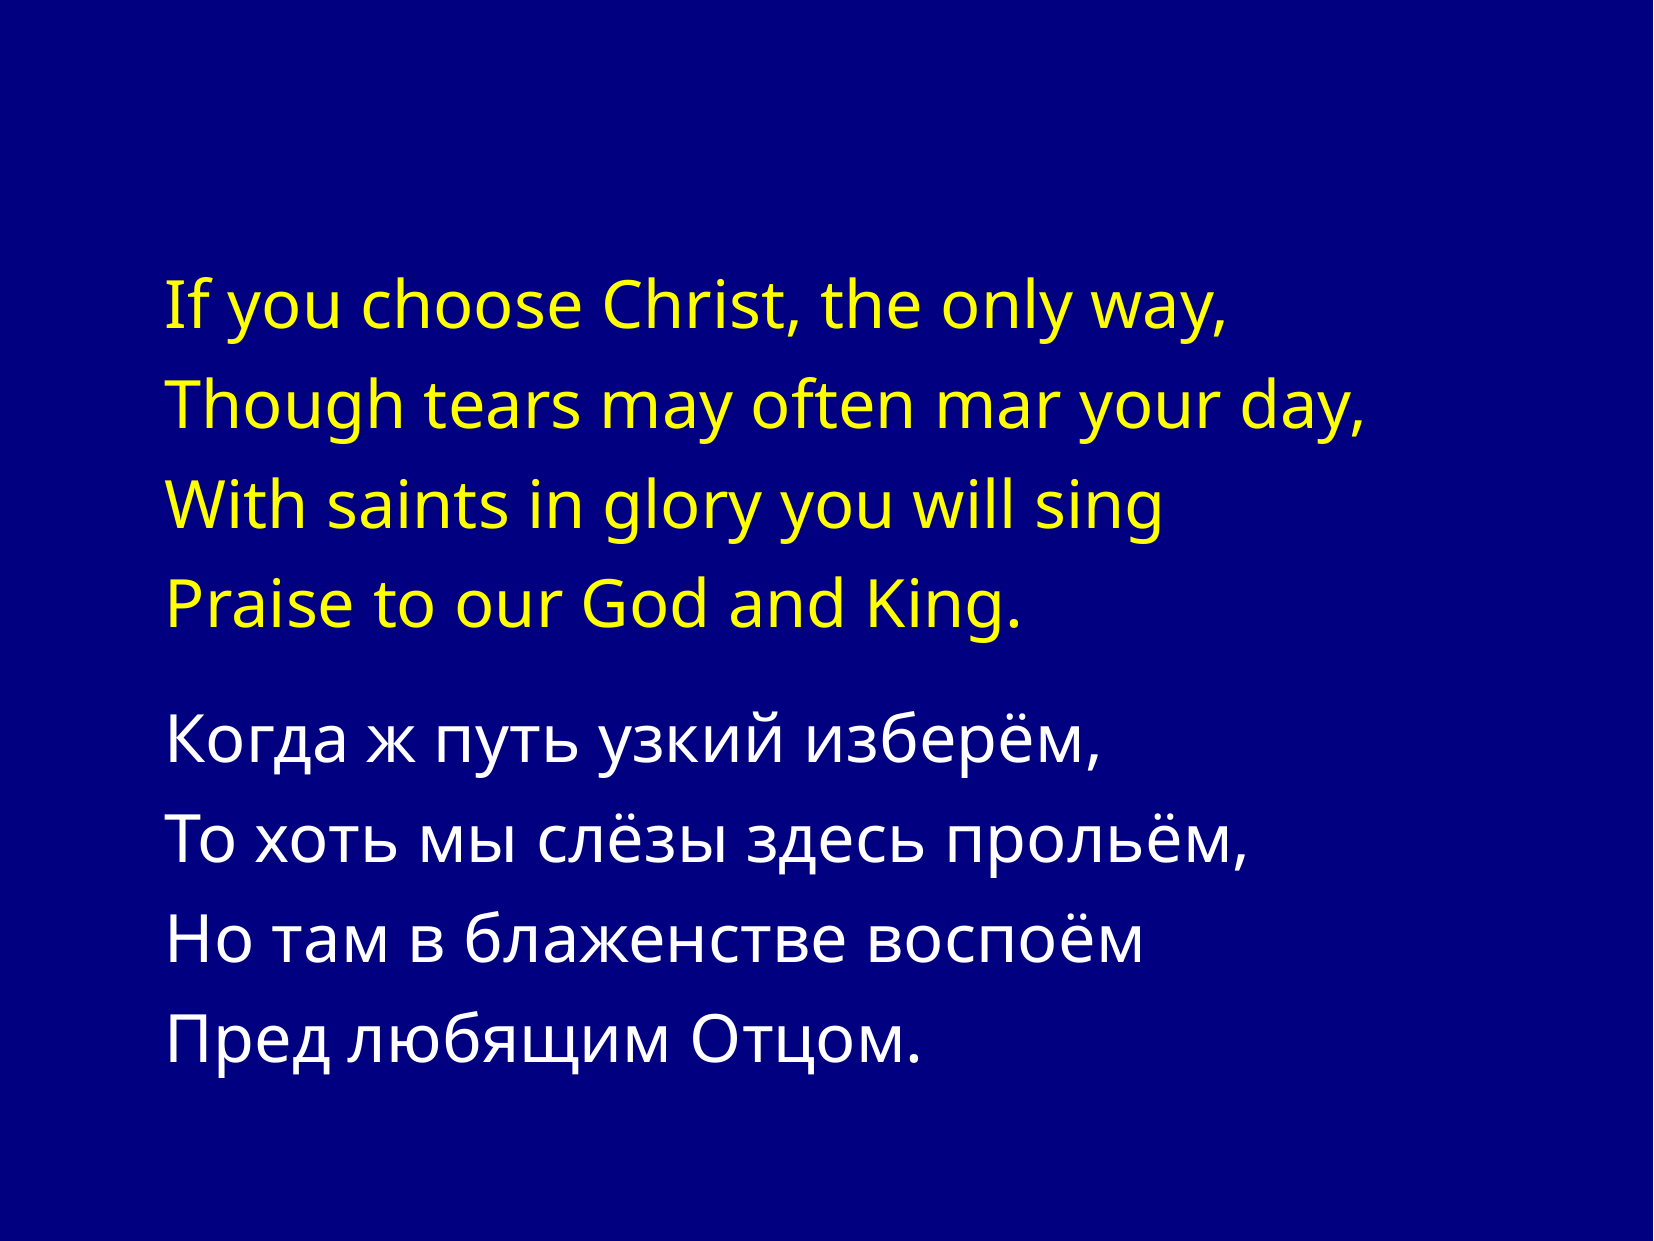

If you choose Christ, the only way,
	Though tears may often mar your day,
	With saints in glory you will sing
	Praise to our God and King.
	Когда ж путь узкий изберём,
	То хоть мы слёзы здесь прольём,
	Но там в блаженстве воспоём
	Пред любящим Отцом.